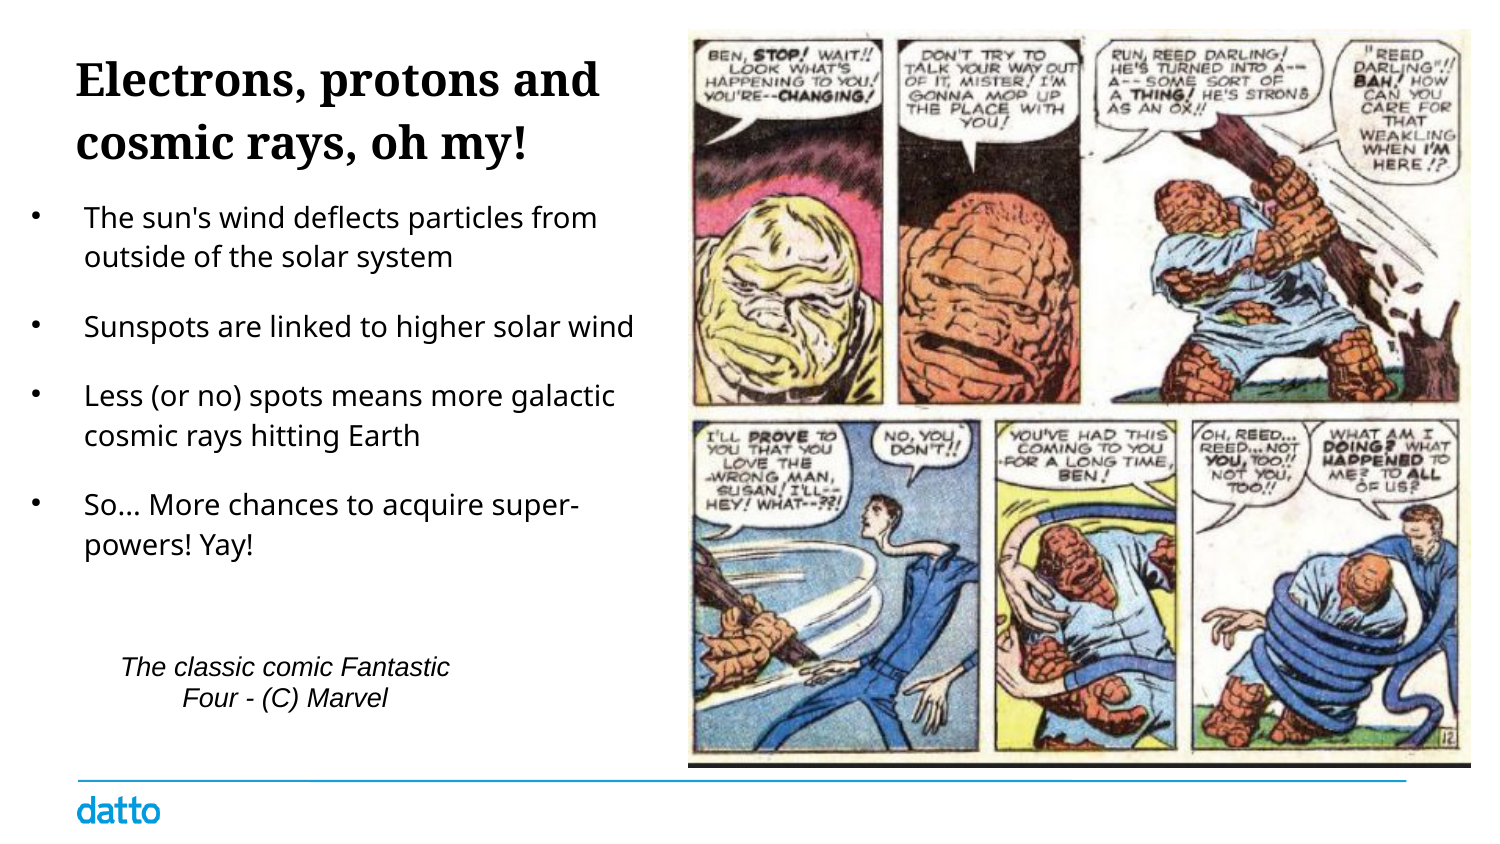

# Electrons, protons and cosmic rays, oh my!
The sun's wind deflects particles from outside of the solar system
Sunspots are linked to higher solar wind
Less (or no) spots means more galactic cosmic rays hitting Earth
So... More chances to acquire super-powers! Yay!
The classic comic Fantastic Four - (C) Marvel